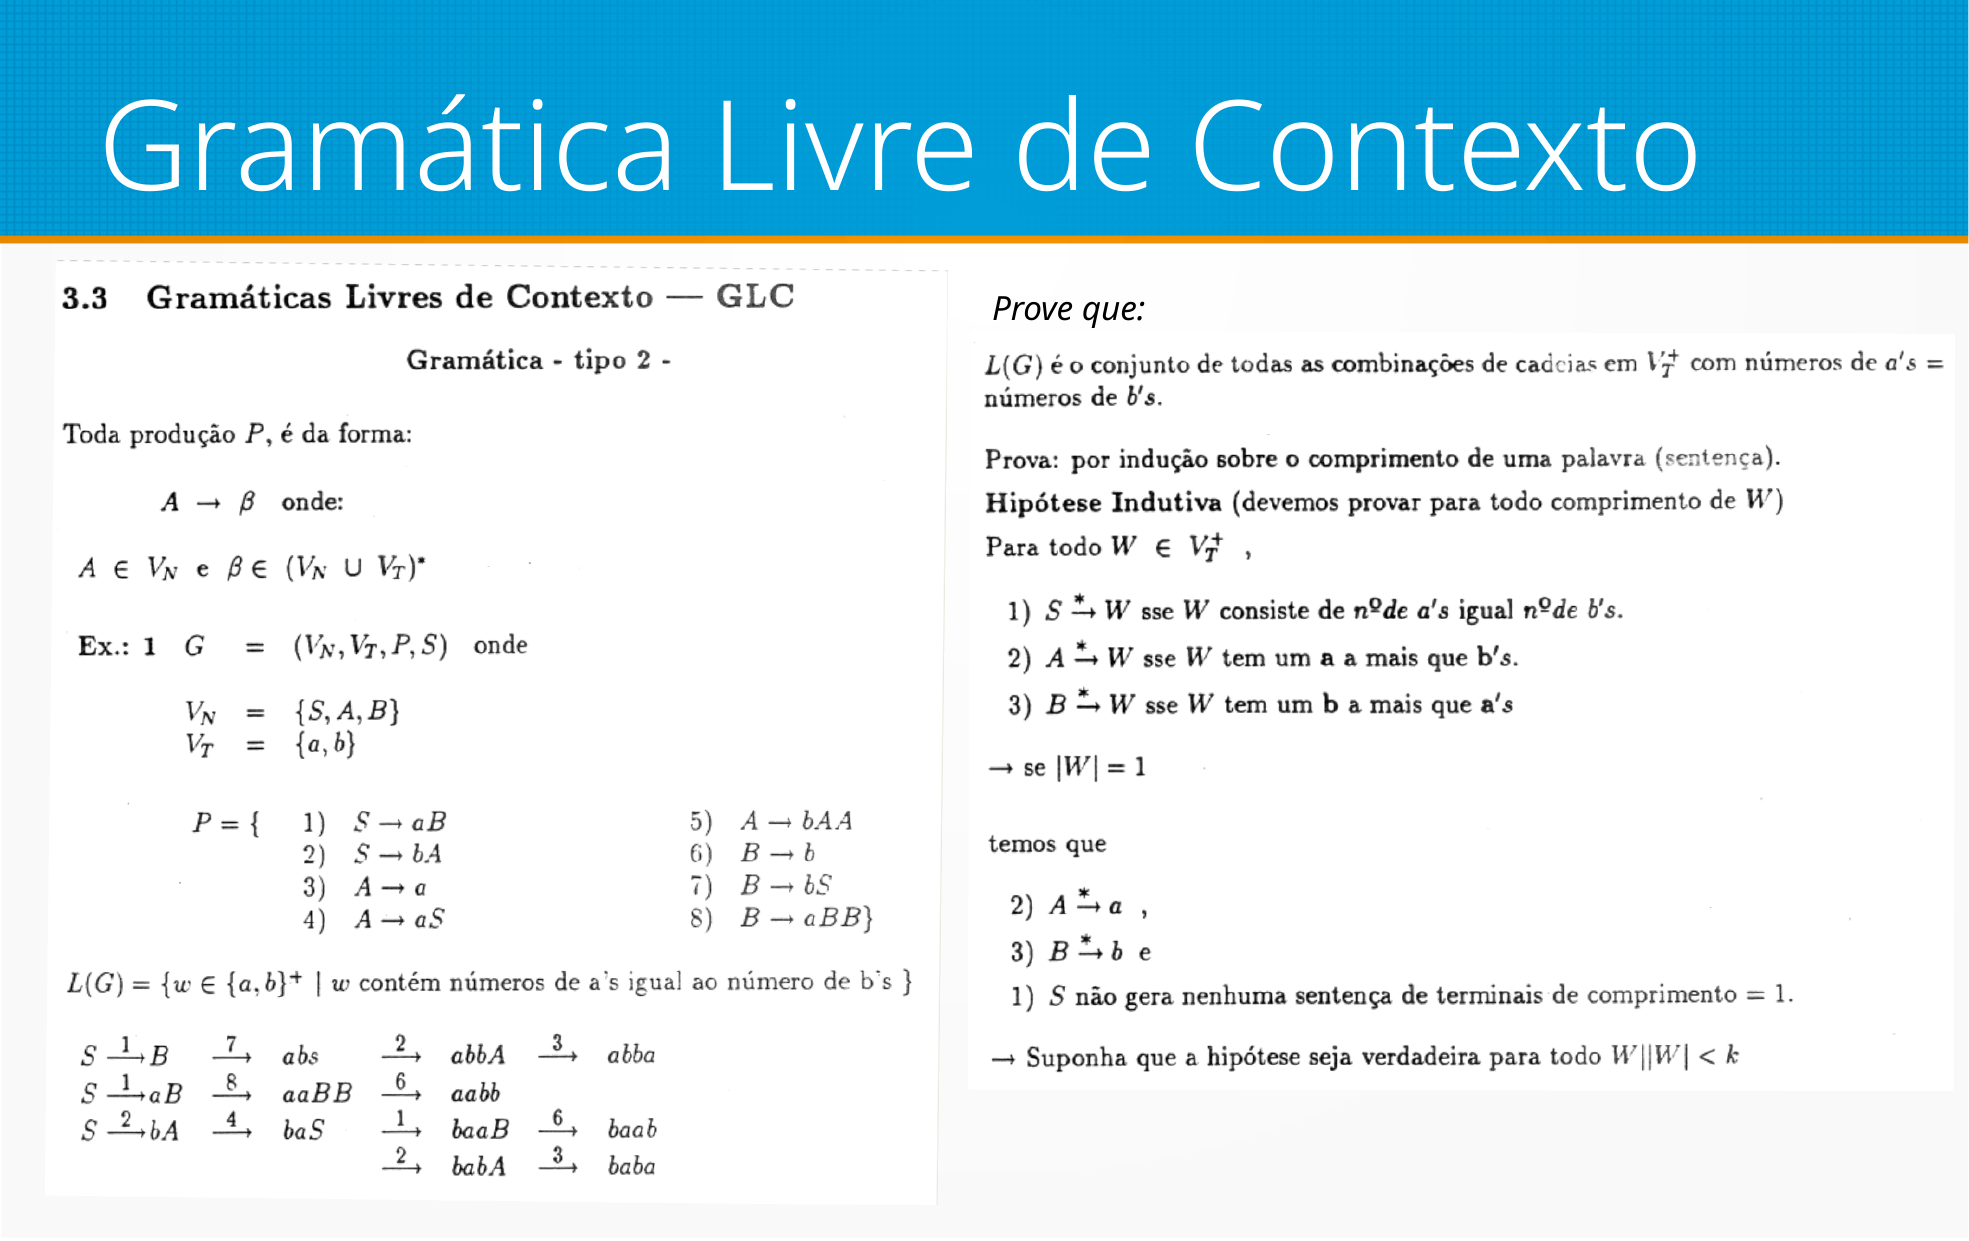

# Gramática Livre de Contexto
Prove que: